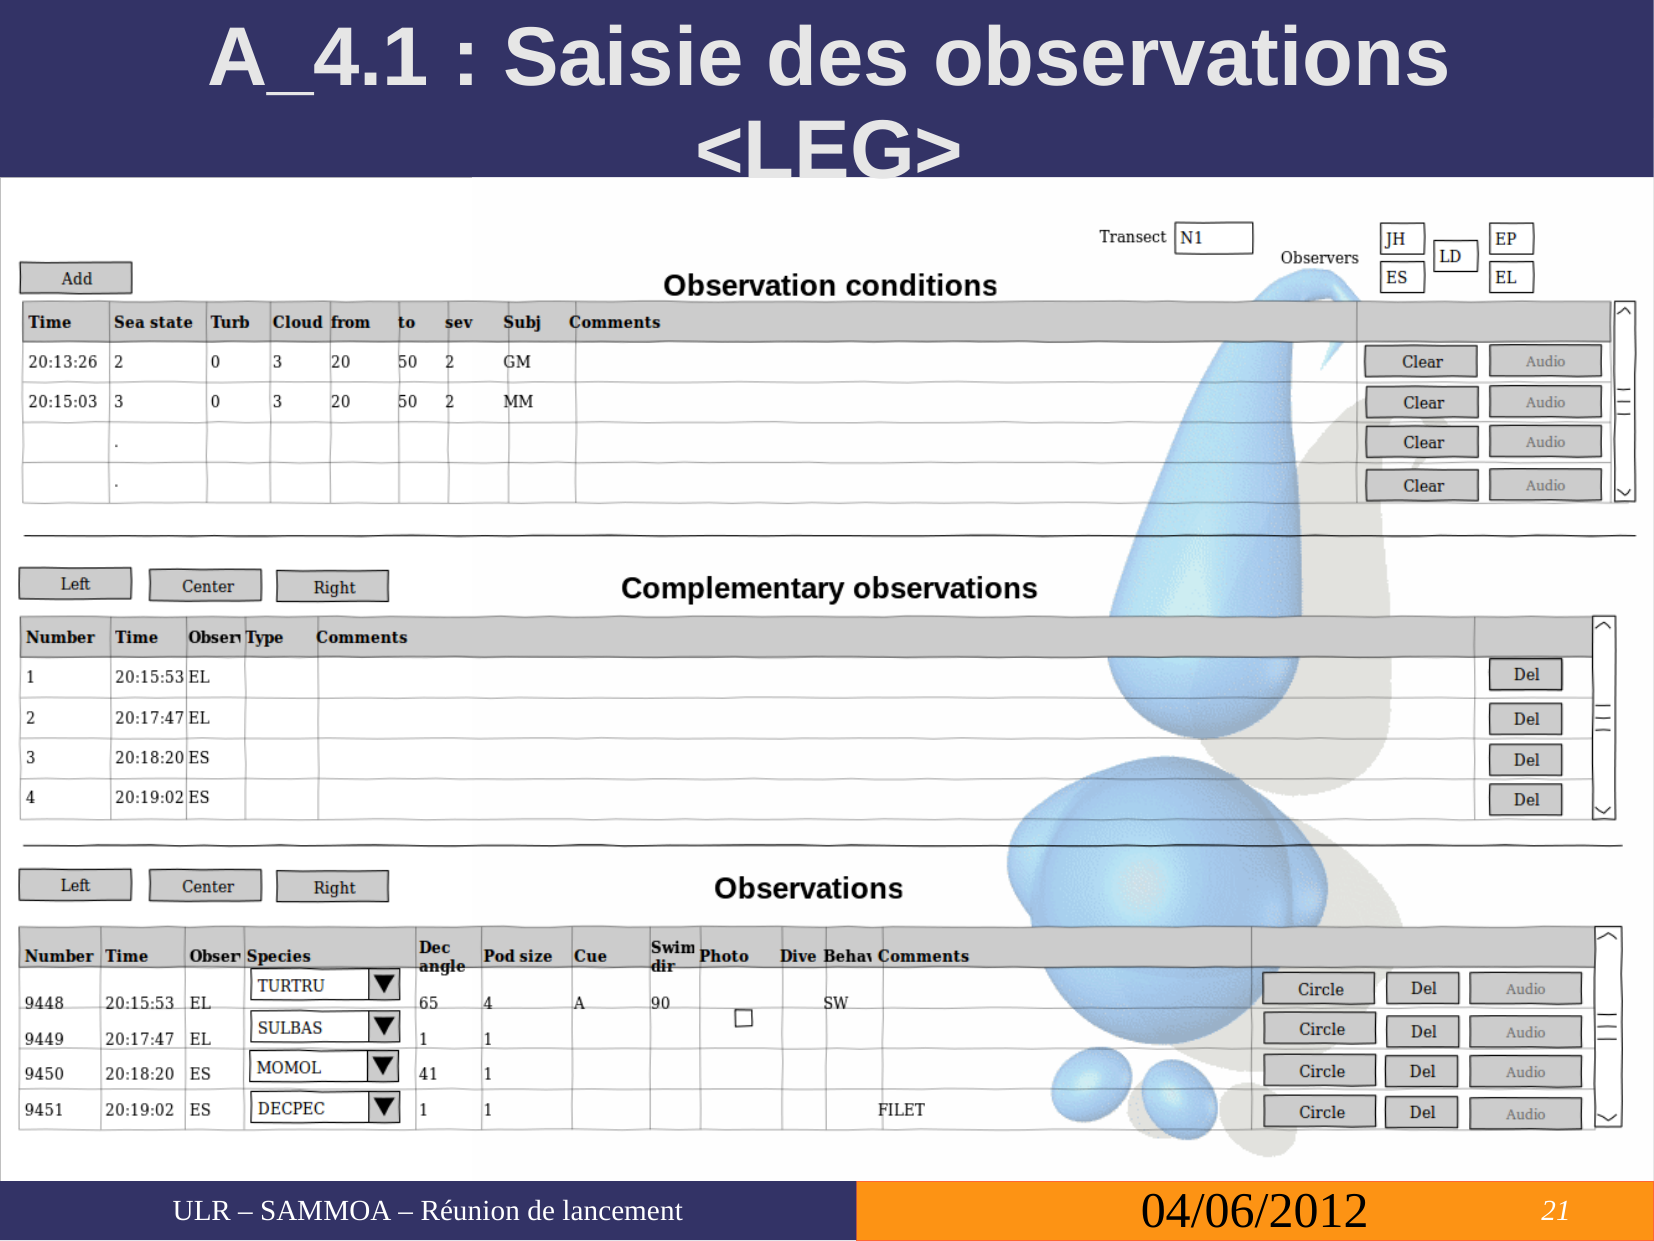

# A_4.1 : Saisie des observations <LEG>
21